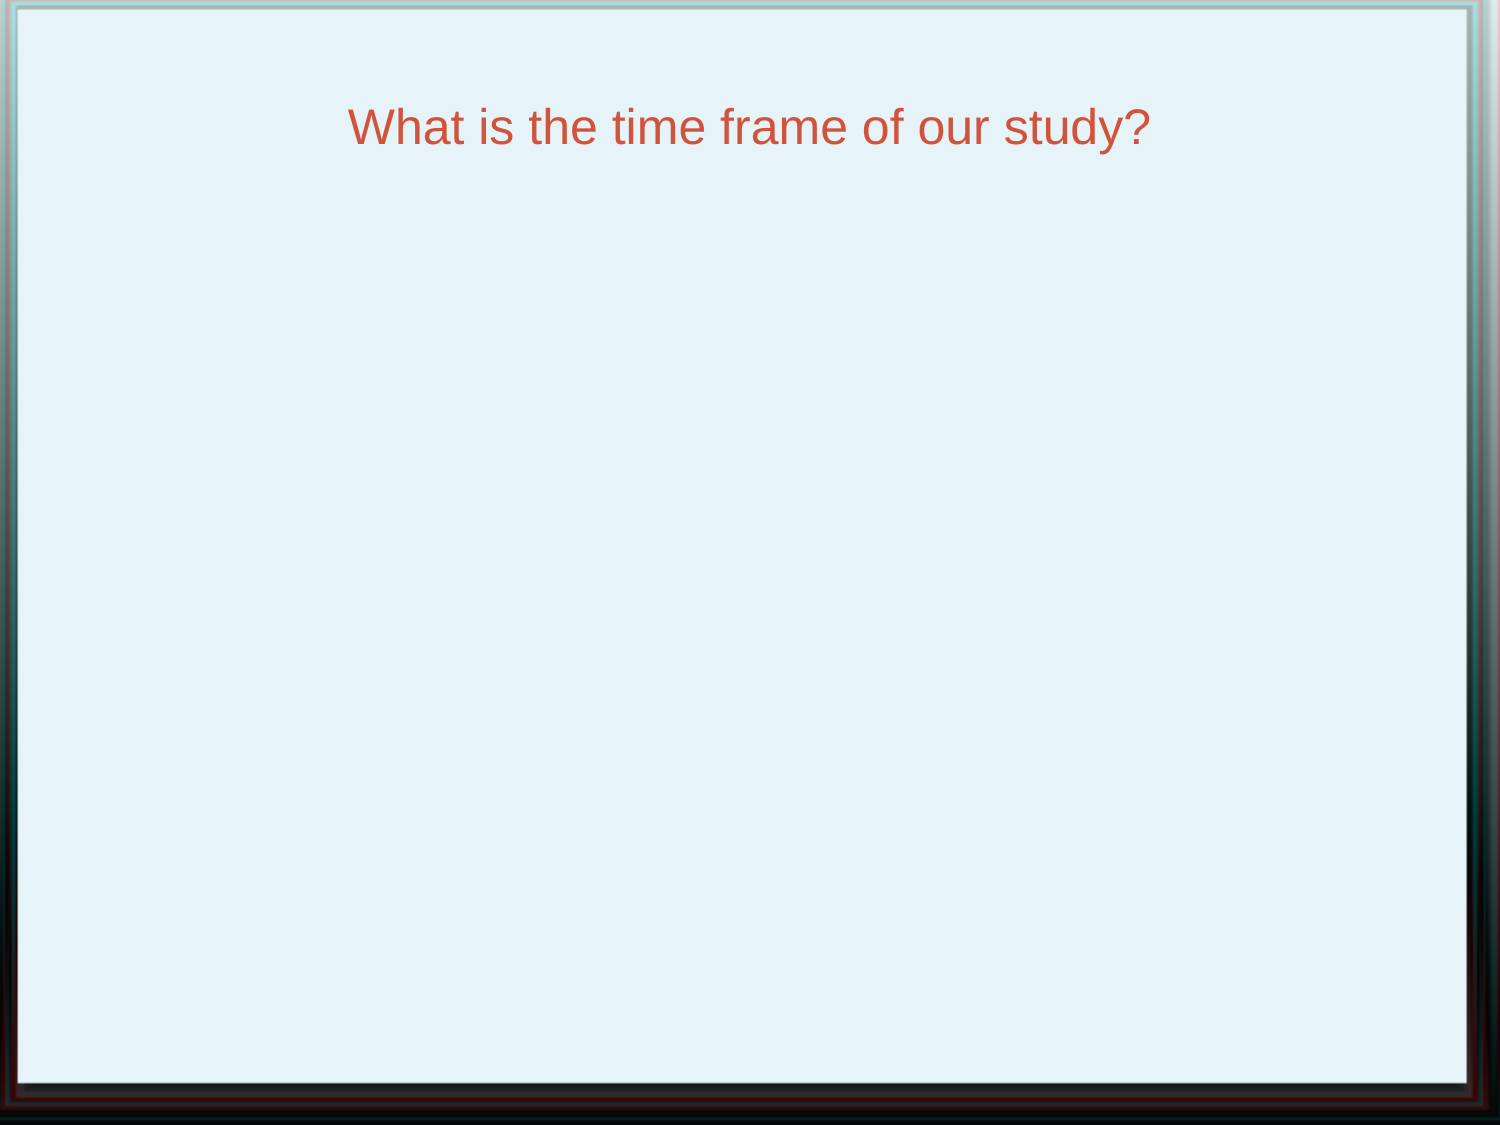

# What is the time frame of our study?